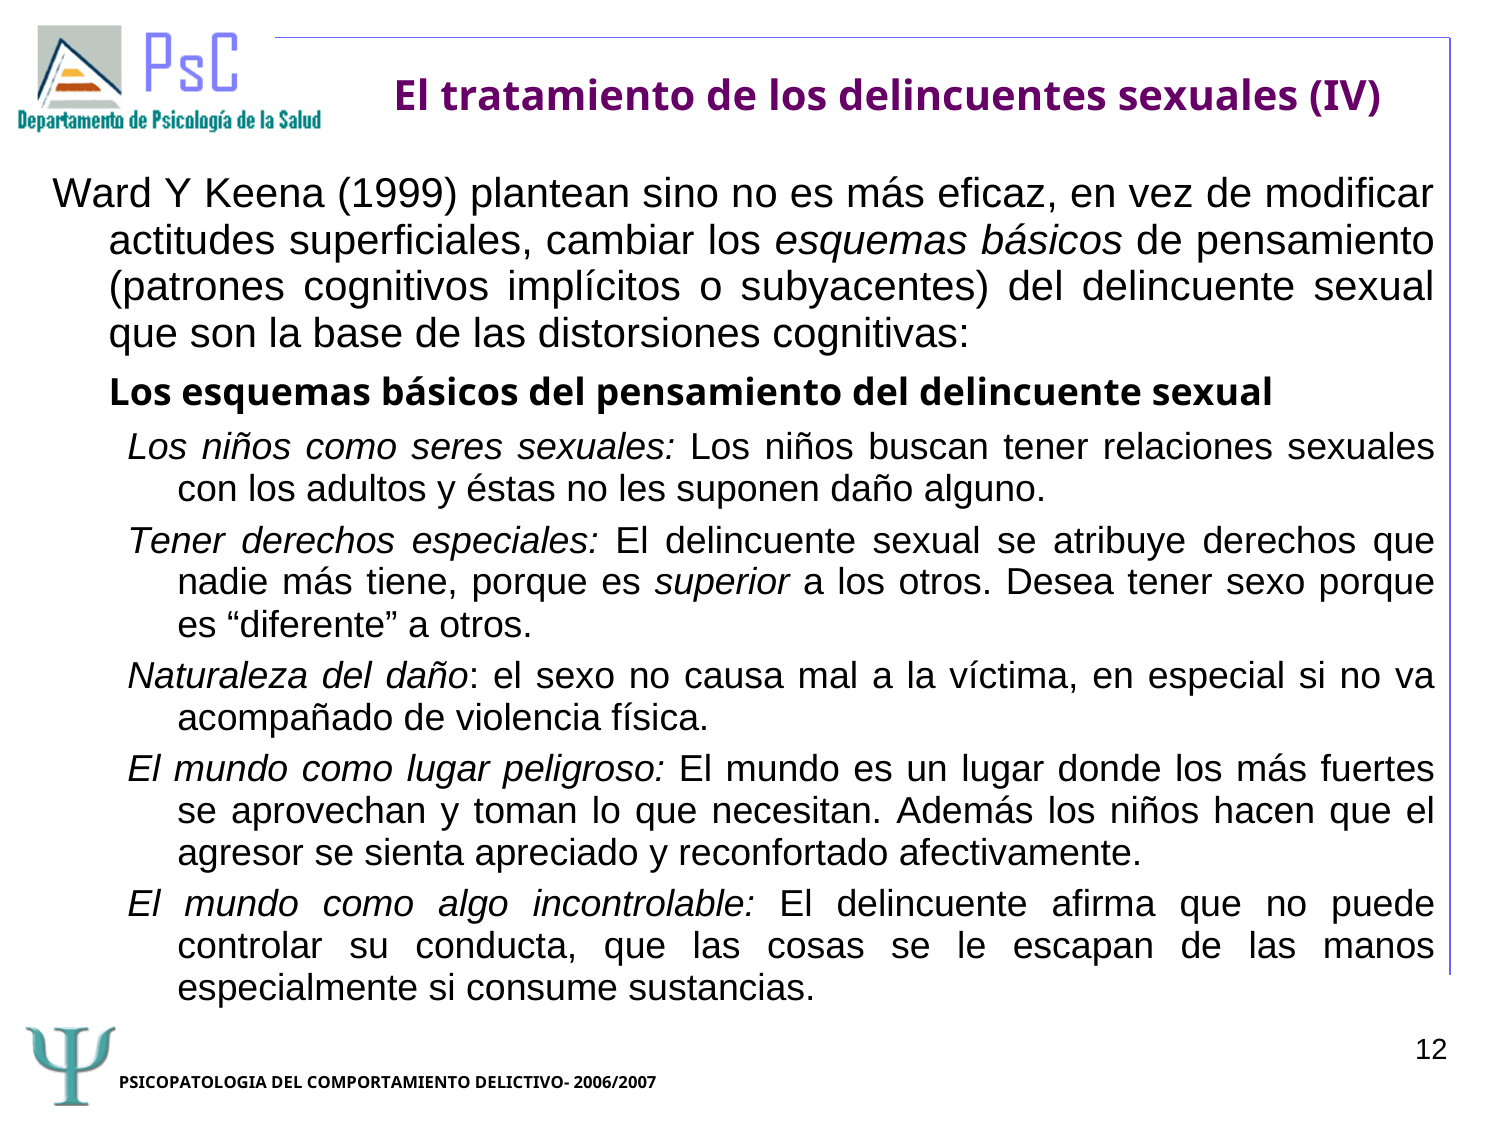

# El tratamiento de los delincuentes sexuales (IV)
Ward Y Keena (1999) plantean sino no es más eficaz, en vez de modificar actitudes superficiales, cambiar los esquemas básicos de pensamiento (patrones cognitivos implícitos o subyacentes) del delincuente sexual que son la base de las distorsiones cognitivas:
	Los esquemas básicos del pensamiento del delincuente sexual
Los niños como seres sexuales: Los niños buscan tener relaciones sexuales con los adultos y éstas no les suponen daño alguno.
Tener derechos especiales: El delincuente sexual se atribuye derechos que nadie más tiene, porque es superior a los otros. Desea tener sexo porque es “diferente” a otros.
Naturaleza del daño: el sexo no causa mal a la víctima, en especial si no va acompañado de violencia física.
El mundo como lugar peligroso: El mundo es un lugar donde los más fuertes se aprovechan y toman lo que necesitan. Además los niños hacen que el agresor se sienta apreciado y reconfortado afectivamente.
El mundo como algo incontrolable: El delincuente afirma que no puede controlar su conducta, que las cosas se le escapan de las manos especialmente si consume sustancias.
12